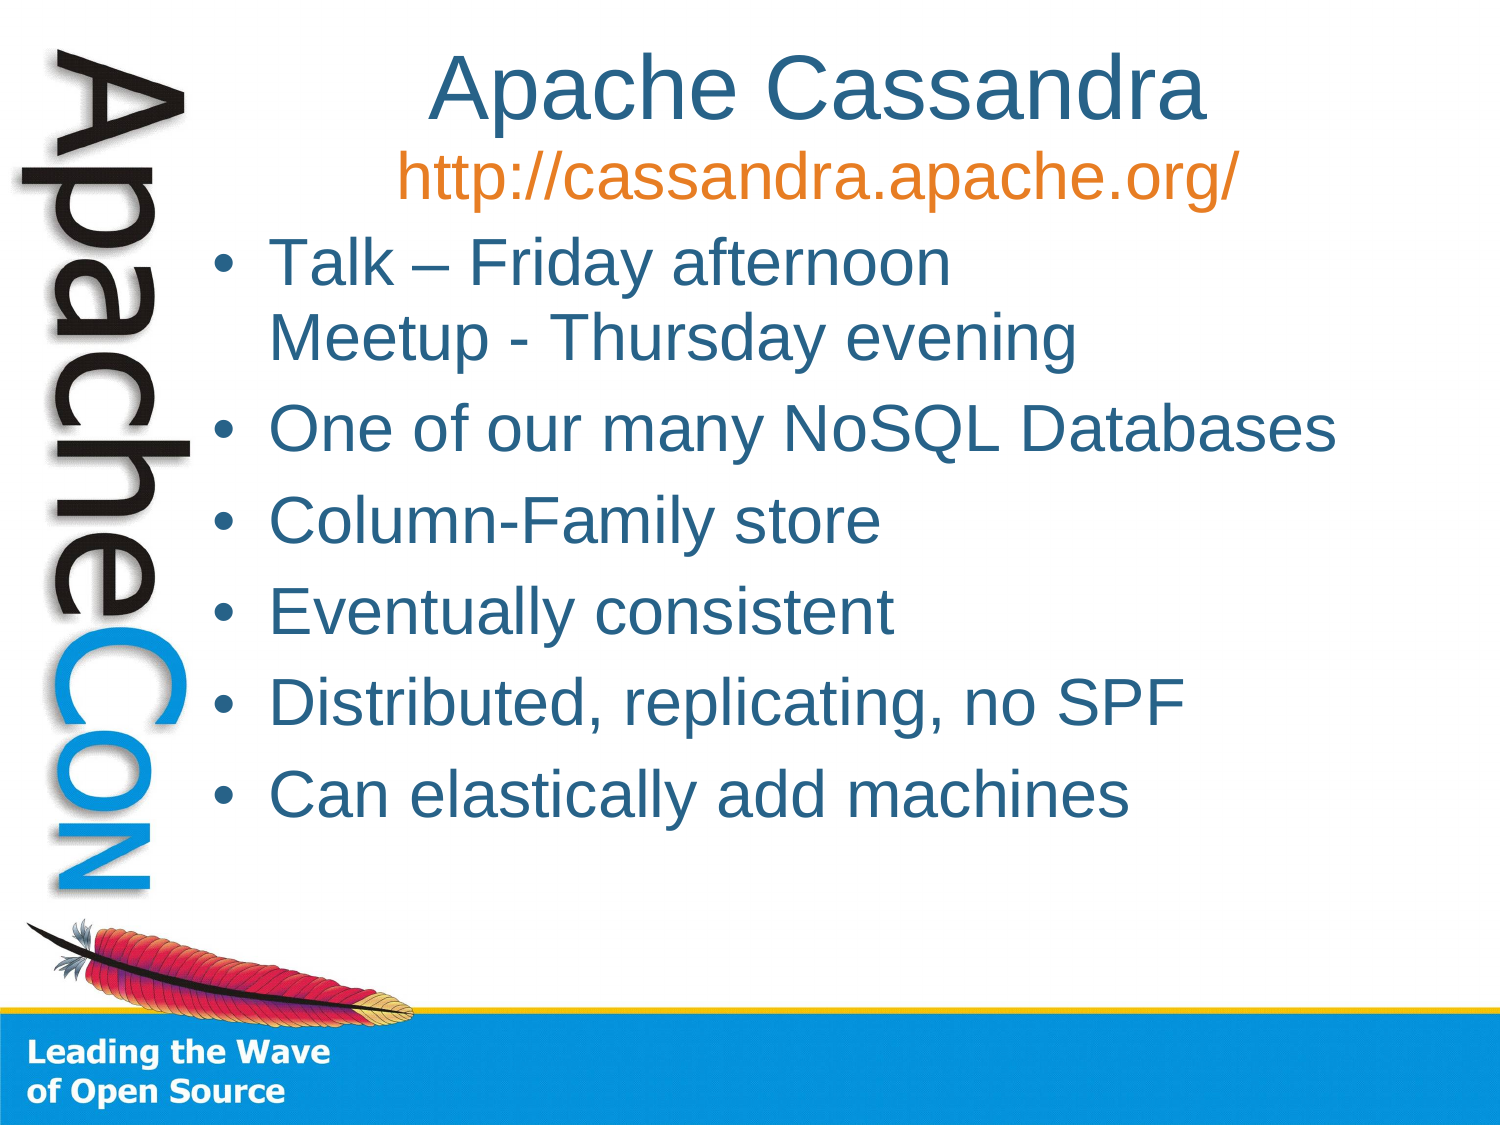

# Apache Cassandra http://cassandra.apache.org/
Talk – Friday afternoon
Meetup - Thursday evening
One of our many NoSQL Databases
Column-Family store
Eventually consistent
Distributed, replicating, no SPF
Can elastically add machines